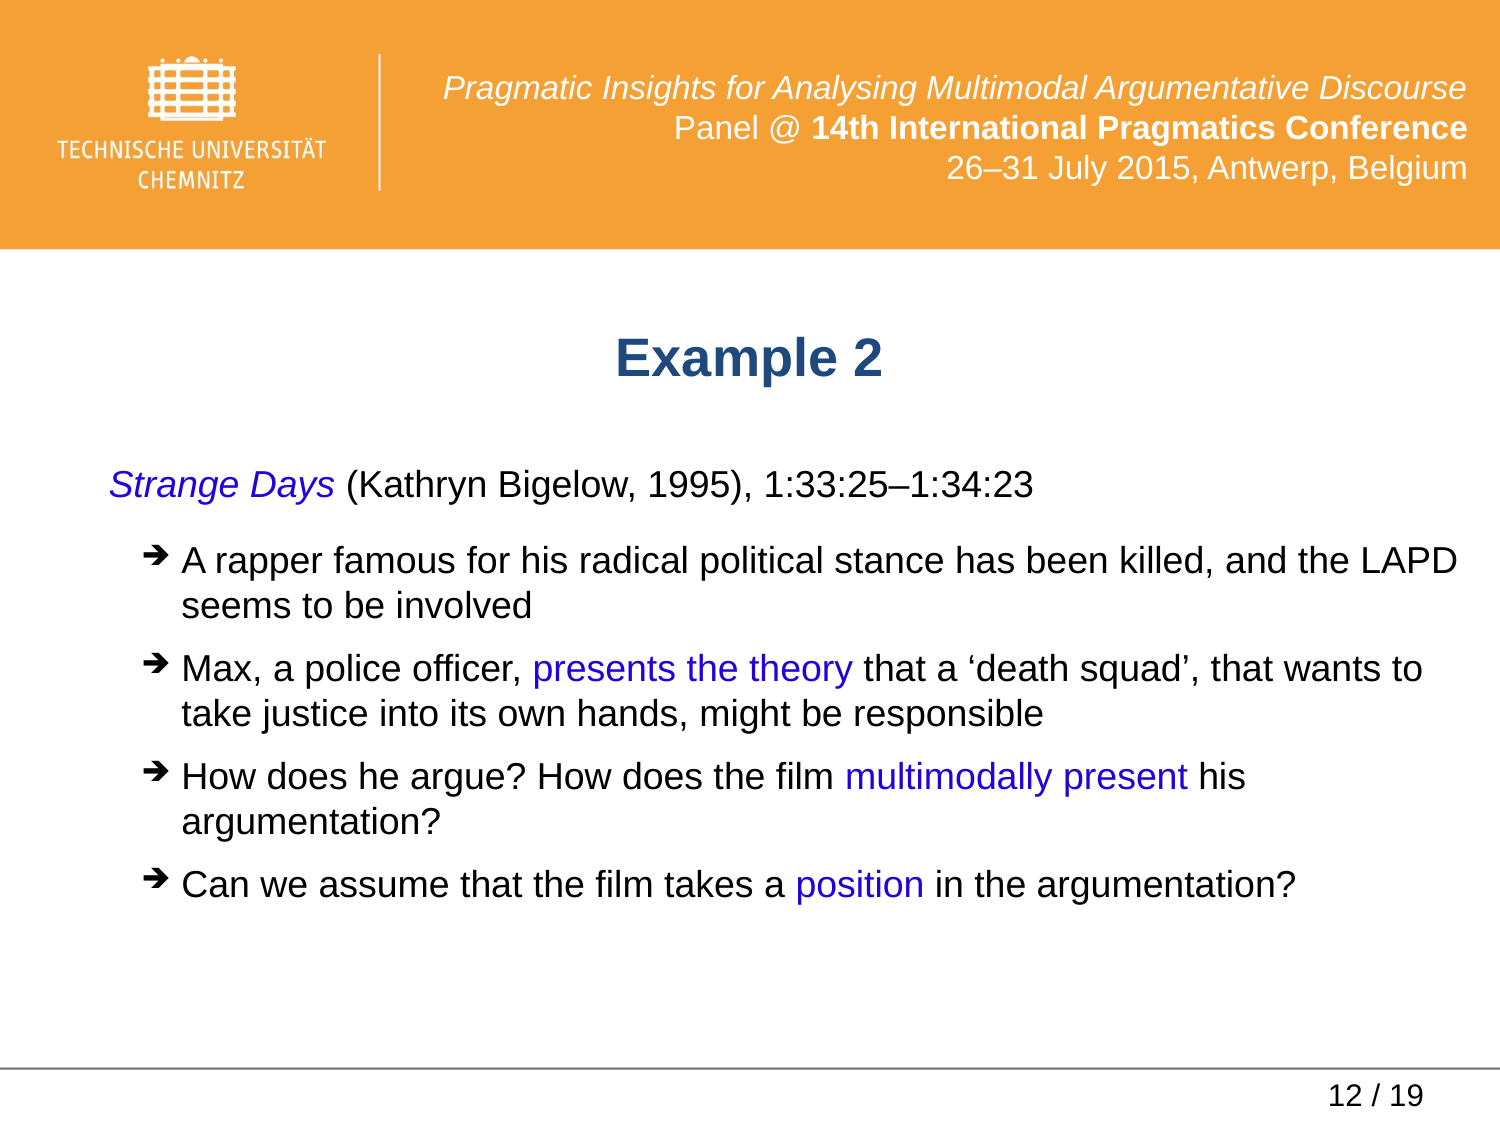

#
Pragmatic Insights for Analysing Multimodal Argumentative Discourse
Panel @ 14th International Pragmatics Conference
26–31 July 2015, Antwerp, Belgium
Example 2
Strange Days (Kathryn Bigelow, 1995), 1:33:25–1:34:23
A rapper famous for his radical political stance has been killed, and the LAPD seems to be involved
Max, a police officer, presents the theory that a ‘death squad’, that wants to take justice into its own hands, might be responsible
How does he argue? How does the film multimodally present his argumentation?
Can we assume that the film takes a position in the argumentation?